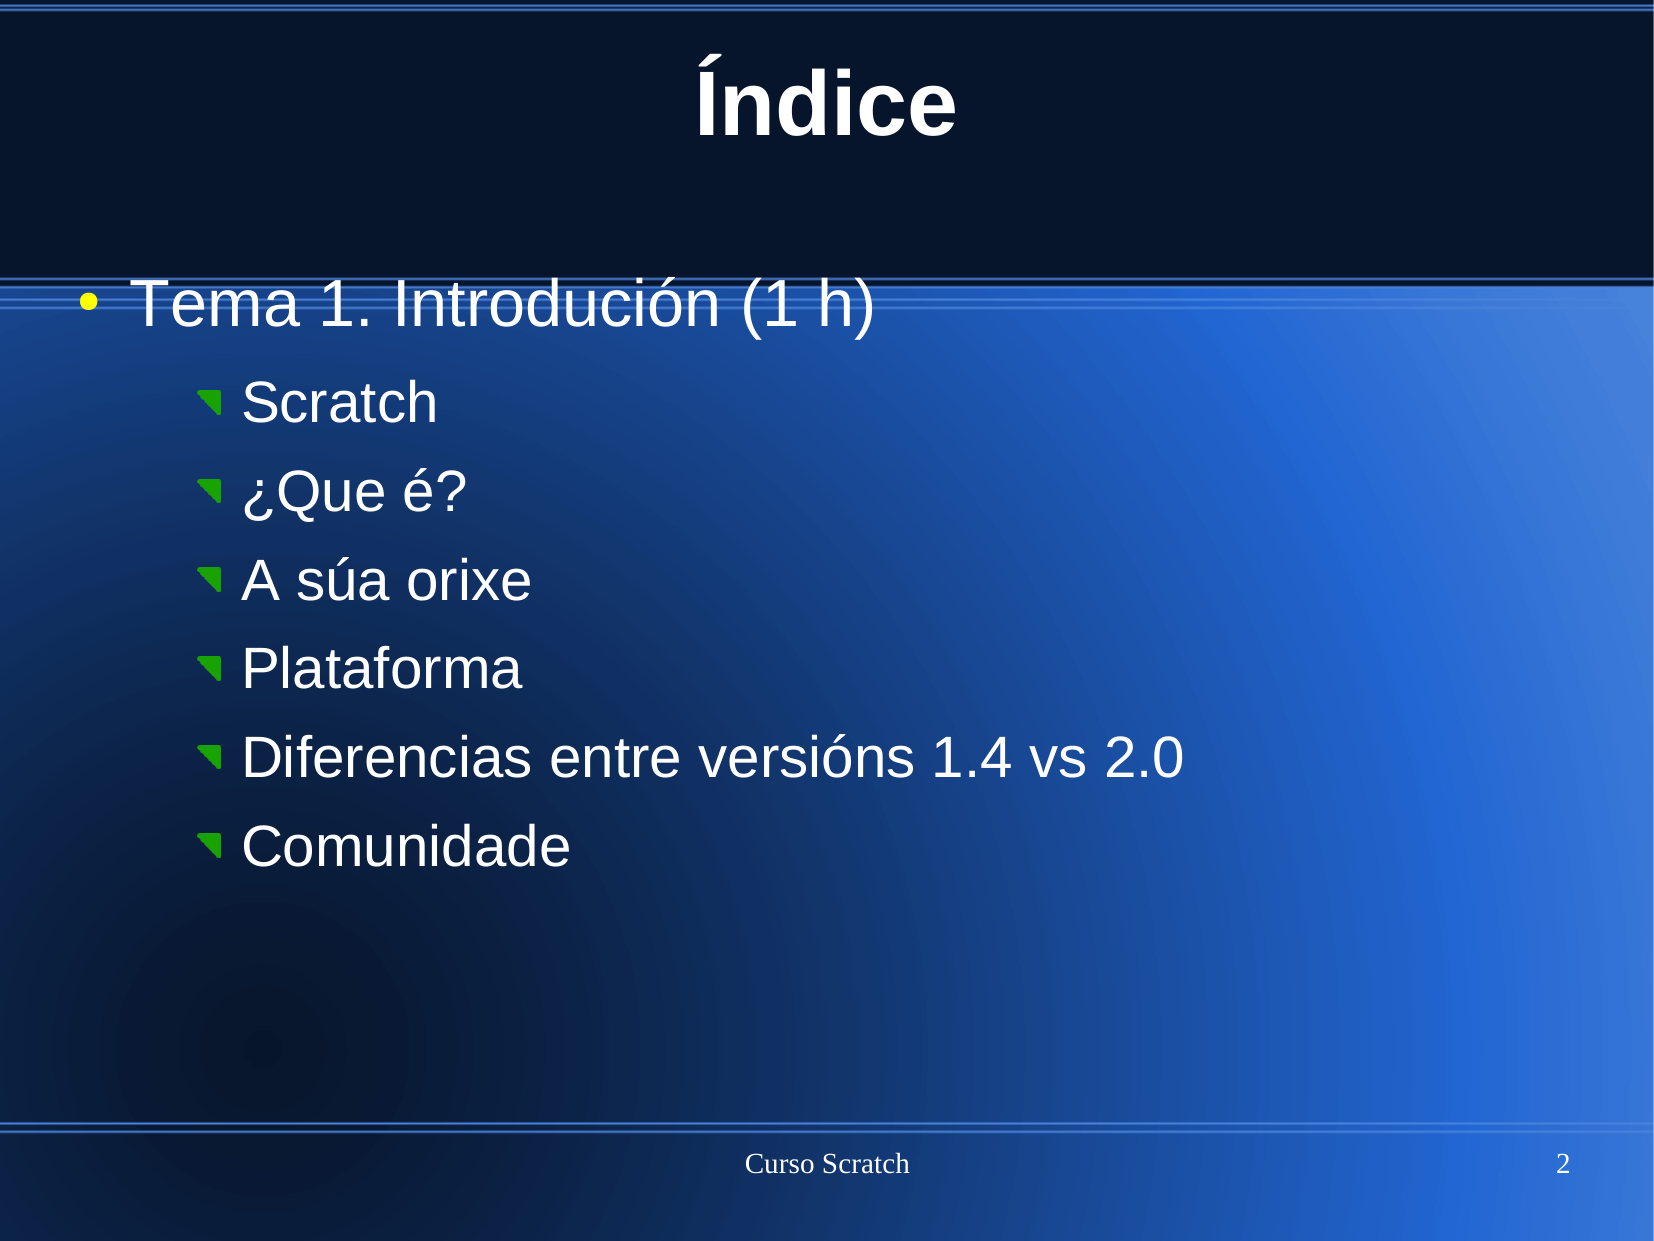

# Índice
Tema 1. Introdución (1 h)
Scratch
¿Que é?
A súa orixe
Plataforma
Diferencias entre versións 1.4 vs 2.0
Comunidade
Curso Scratch
2